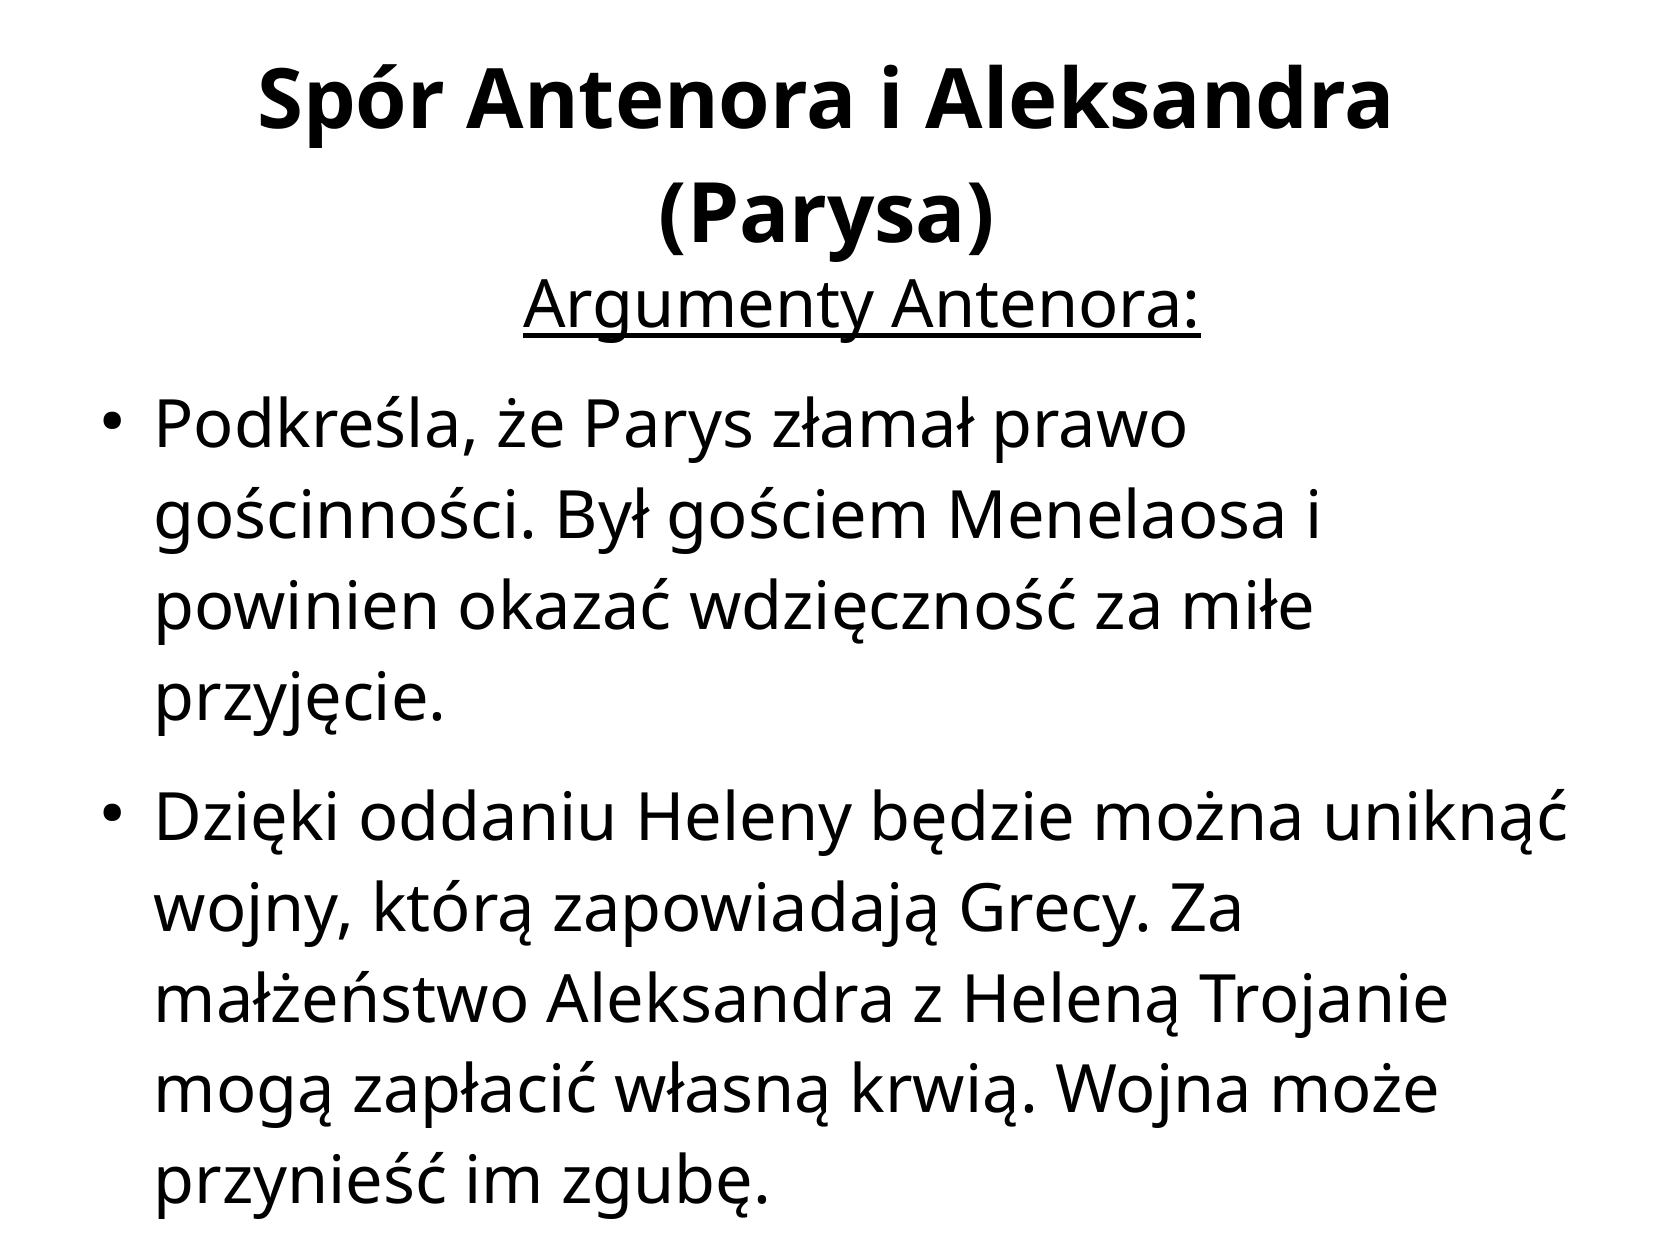

# Spór Antenora i Aleksandra (Parysa)
Argumenty Antenora:
Podkreśla, że Parys złamał prawo gościnności. Był gościem Menelaosa i powinien okazać wdzięczność za miłe przyjęcie.
Dzięki oddaniu Heleny będzie można uniknąć wojny, którą zapowiadają Grecy. Za małżeństwo Aleksandra z Heleną Trojanie mogą zapłacić własną krwią. Wojna może przynieść im zgubę.